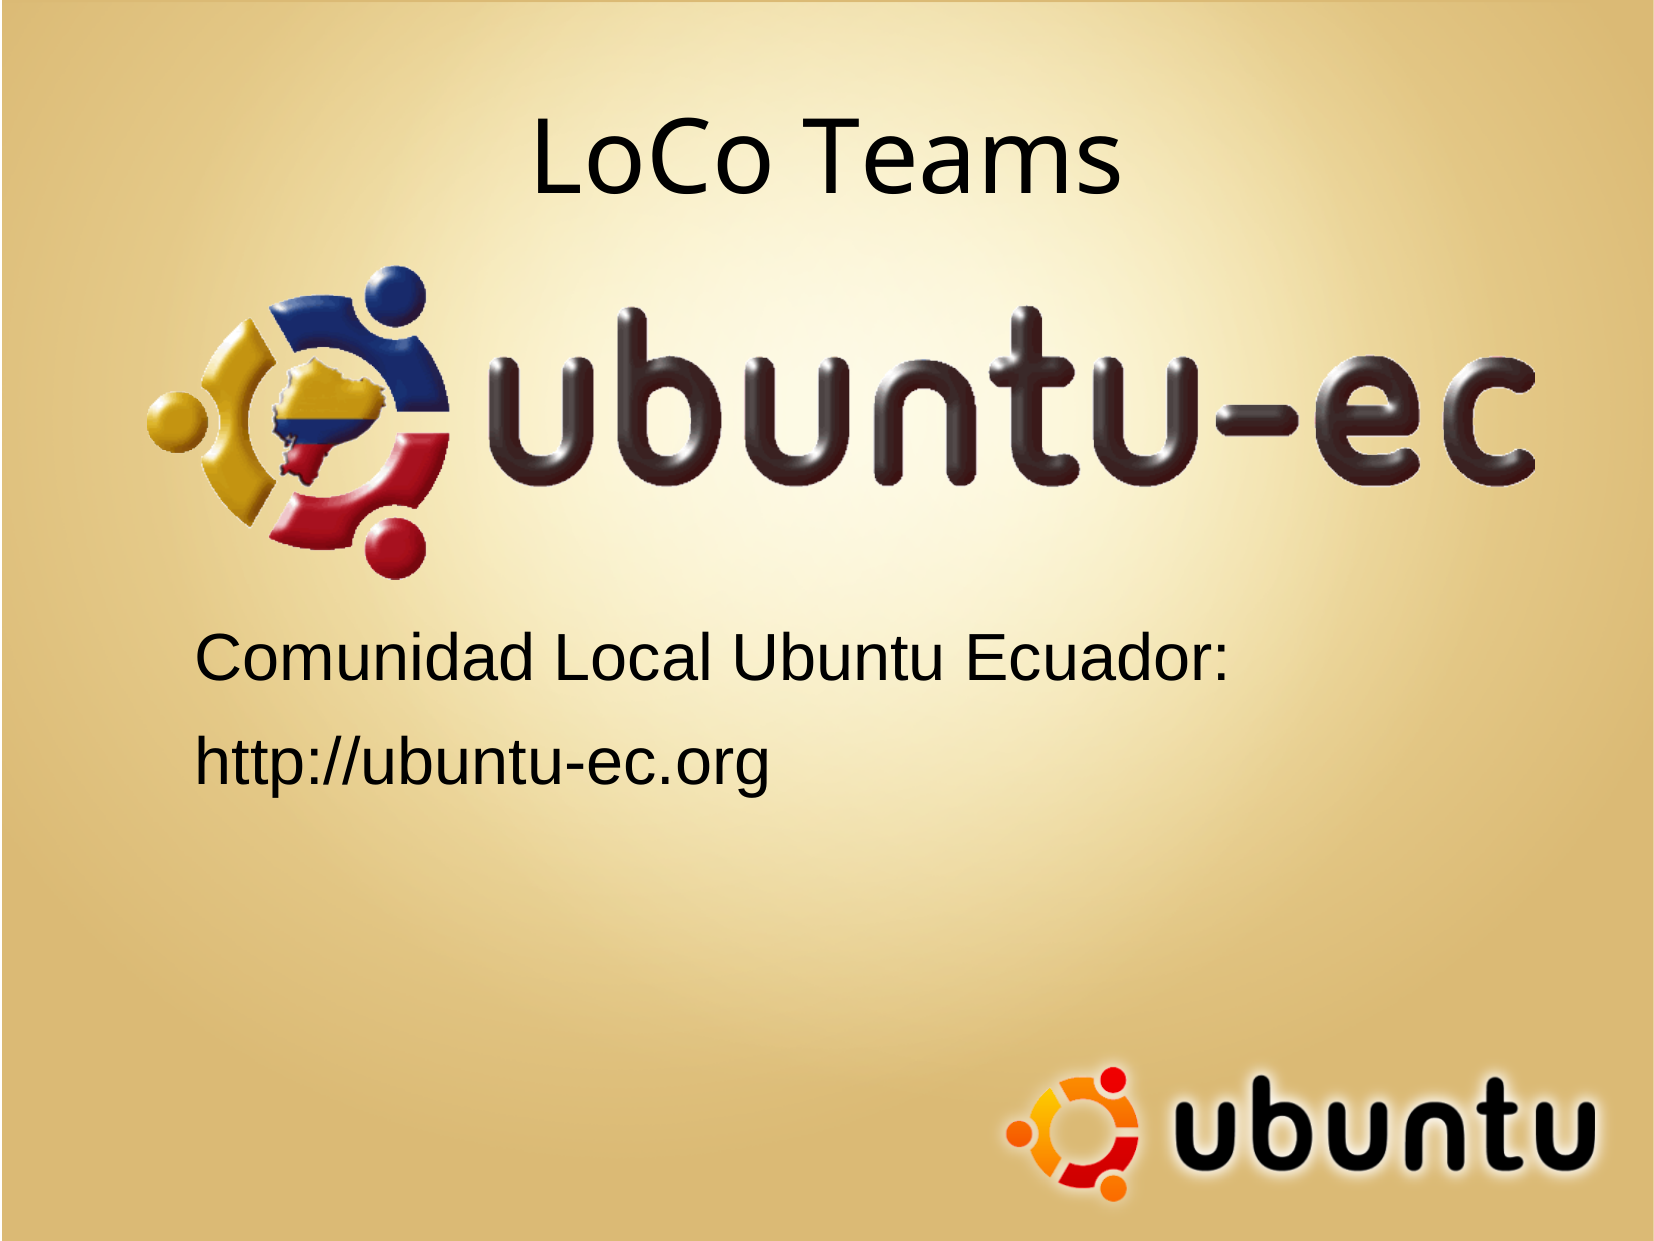

# LoCo Teams
Comunidad Local Ubuntu Ecuador:
http://ubuntu-ec.org